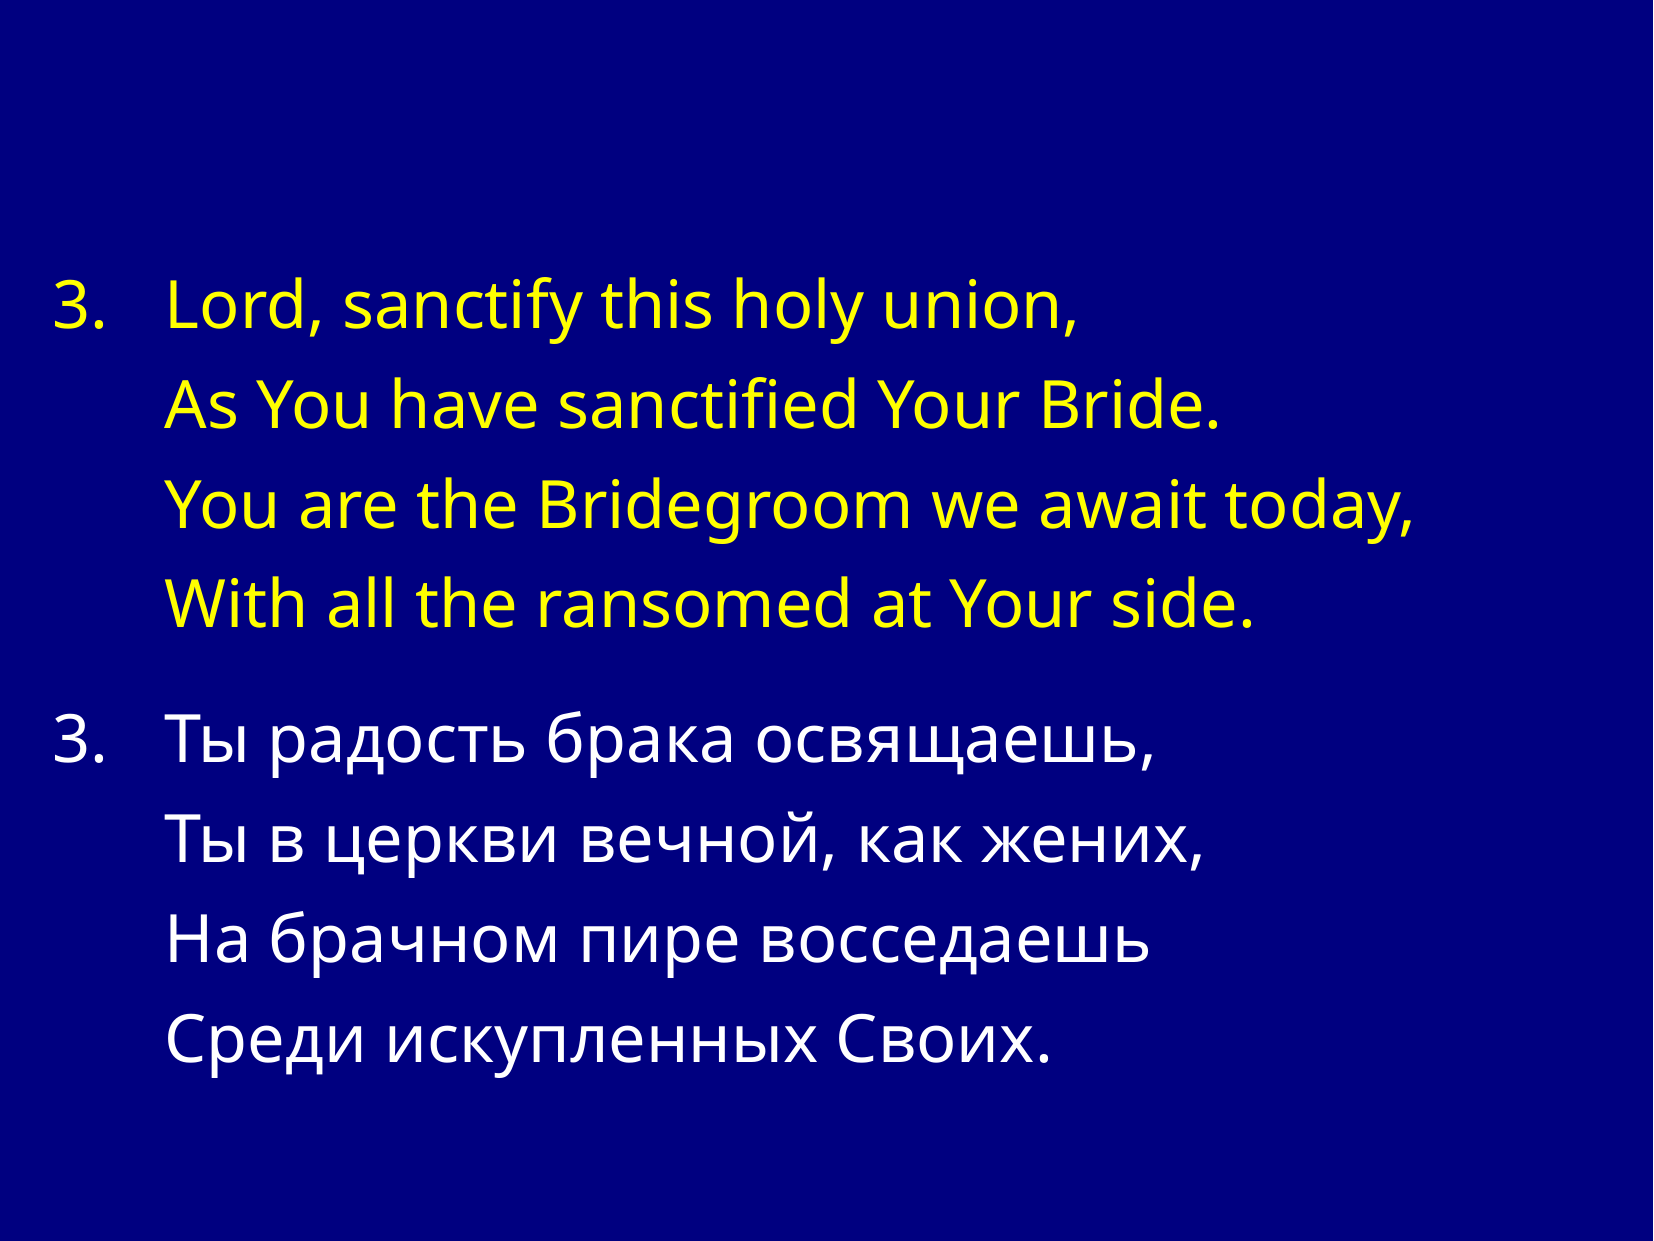

3.	Lord, sanctify this holy union,
	As You have sanctified Your Bride.
	You are the Bridegroom we await today,
	With all the ransomed at Your side.
3.	Ты радость брака освящаешь,
	Ты в церкви вечной, как жених,
	На брачном пире восседаешь
	Среди искупленных Своих.